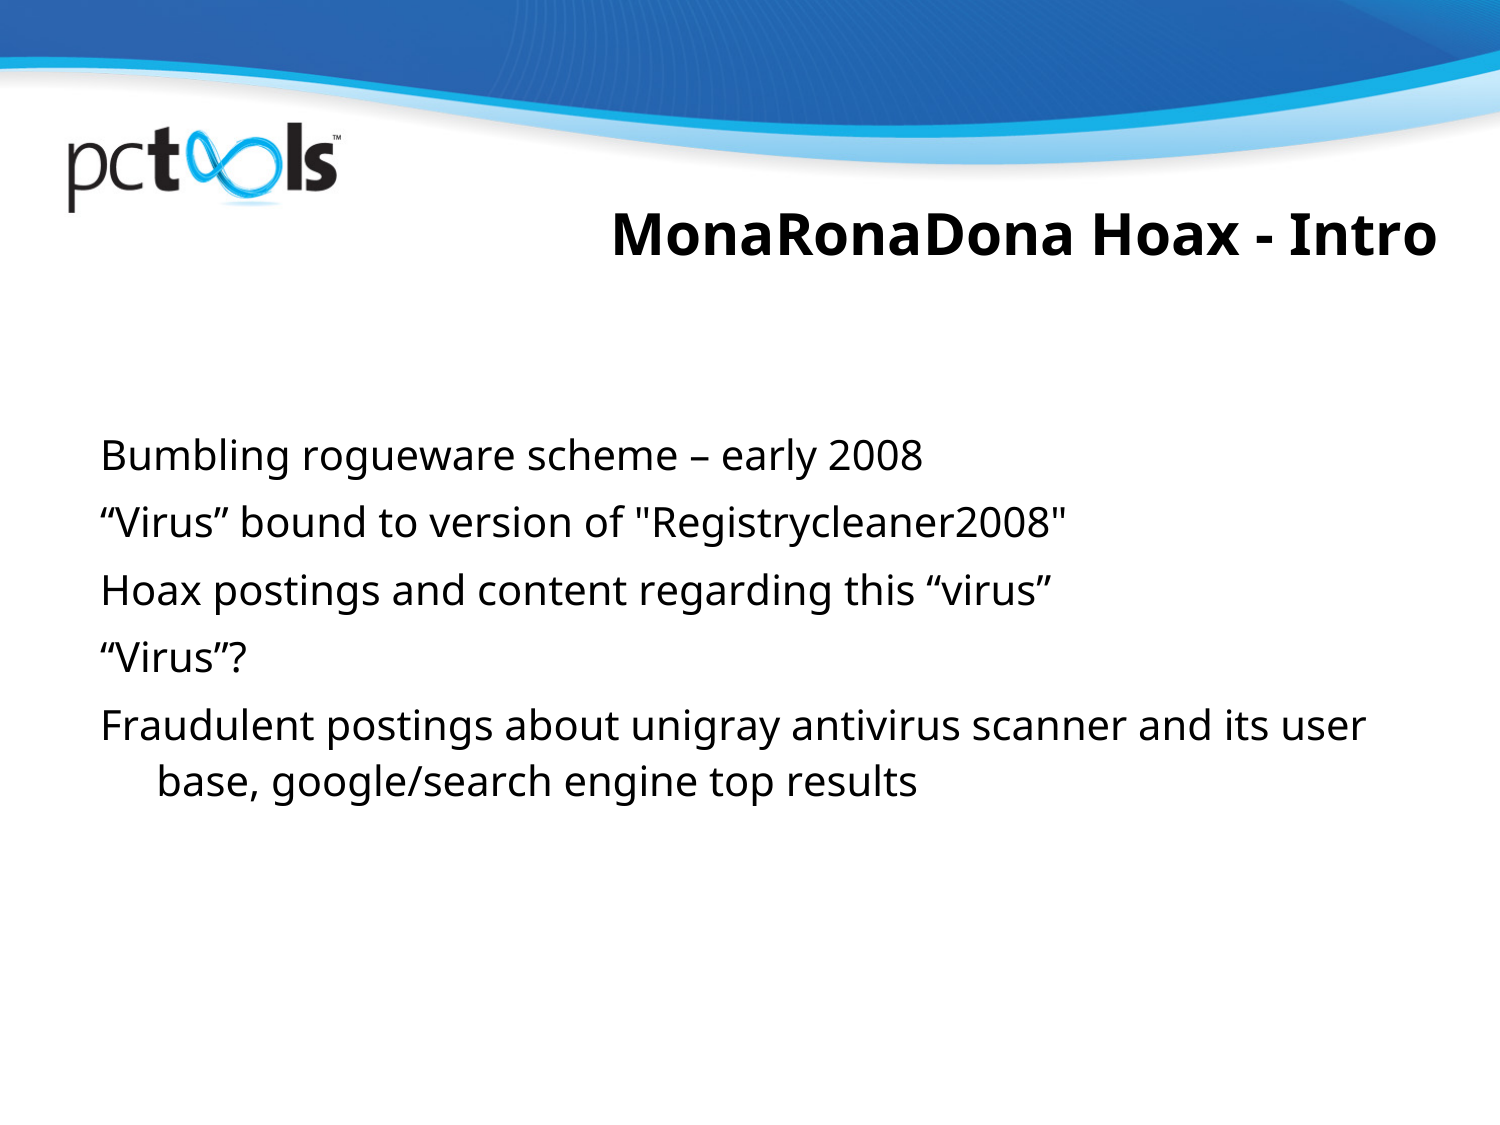

# MonaRonaDona Hoax - Intro
Bumbling rogueware scheme – early 2008
“Virus” bound to version of "Registrycleaner2008"
Hoax postings and content regarding this “virus”
“Virus”?
Fraudulent postings about unigray antivirus scanner and its user base, google/search engine top results